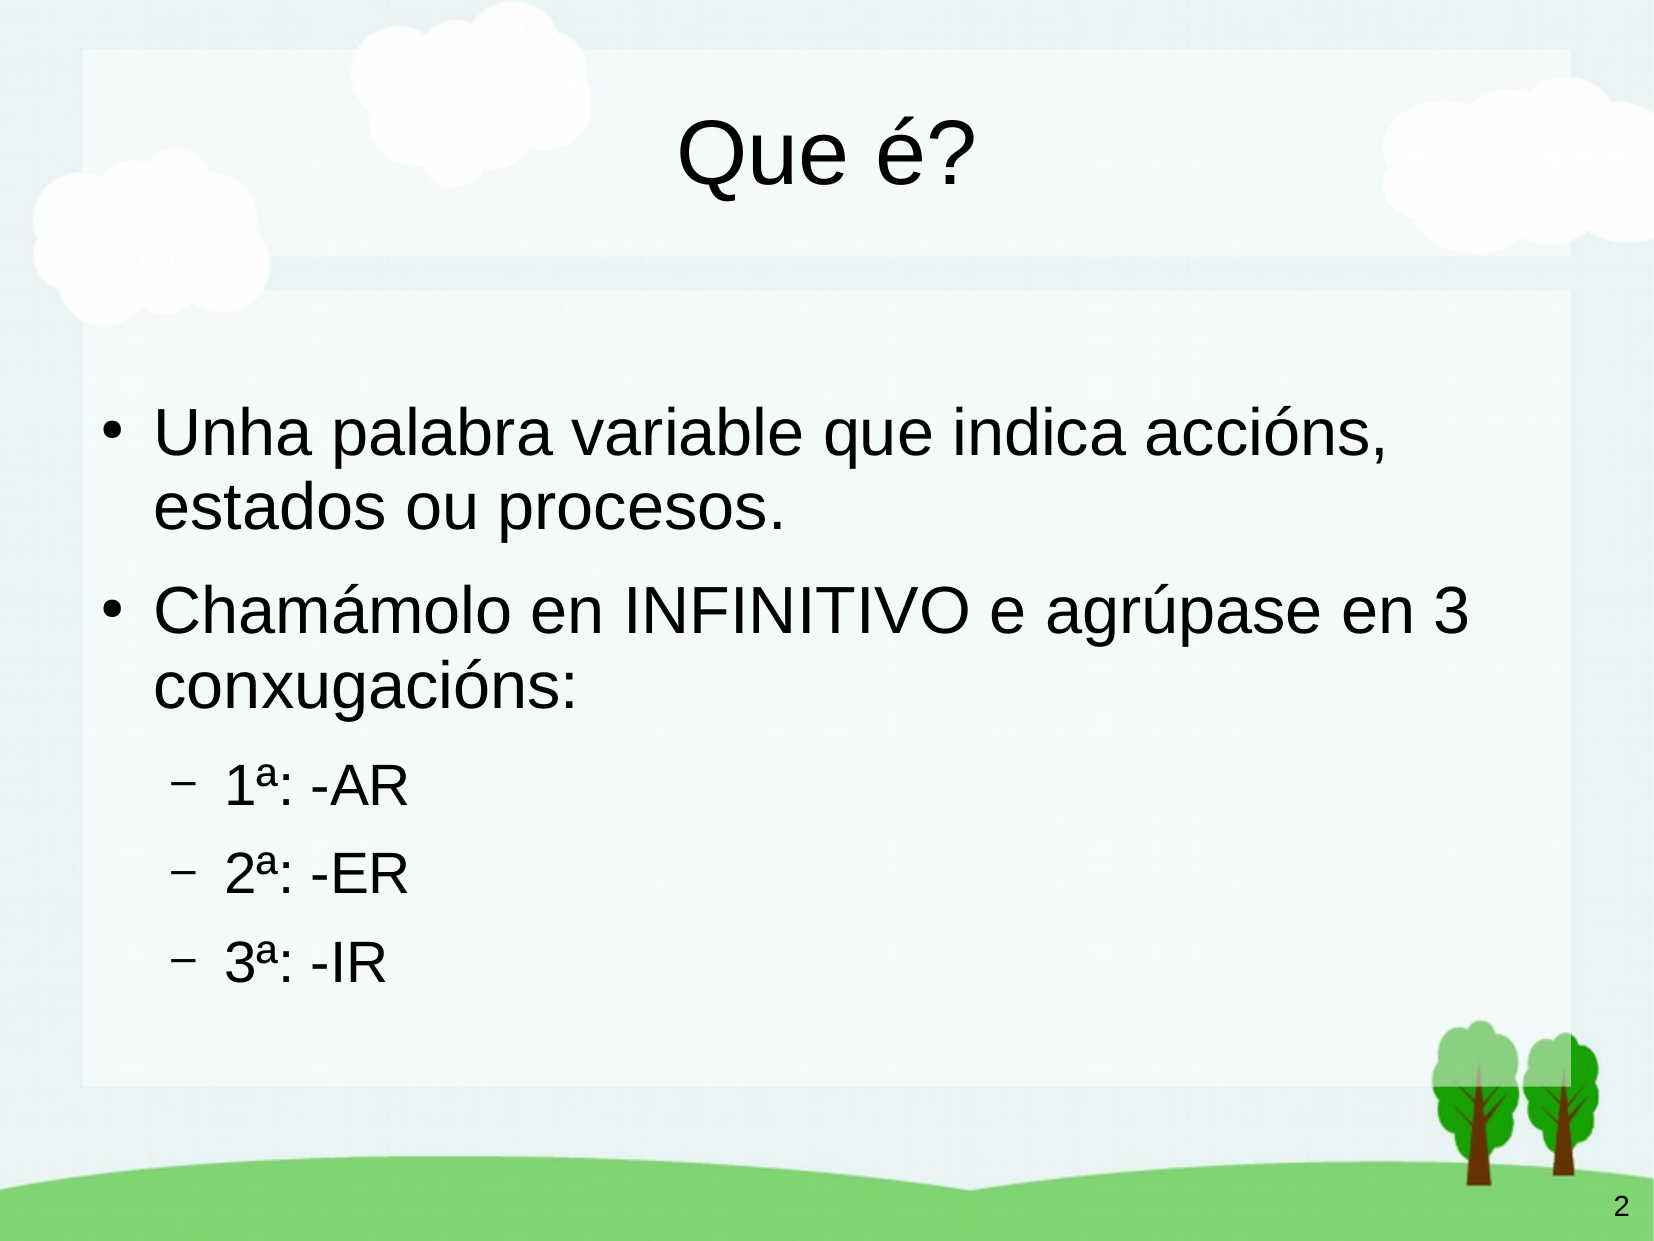

# Que é?
Unha palabra variable que indica accións, estados ou procesos.
Chamámolo en INFINITIVO e agrúpase en 3 conxugacións:
1ª: -AR
2ª: -ER
3ª: -IR
2